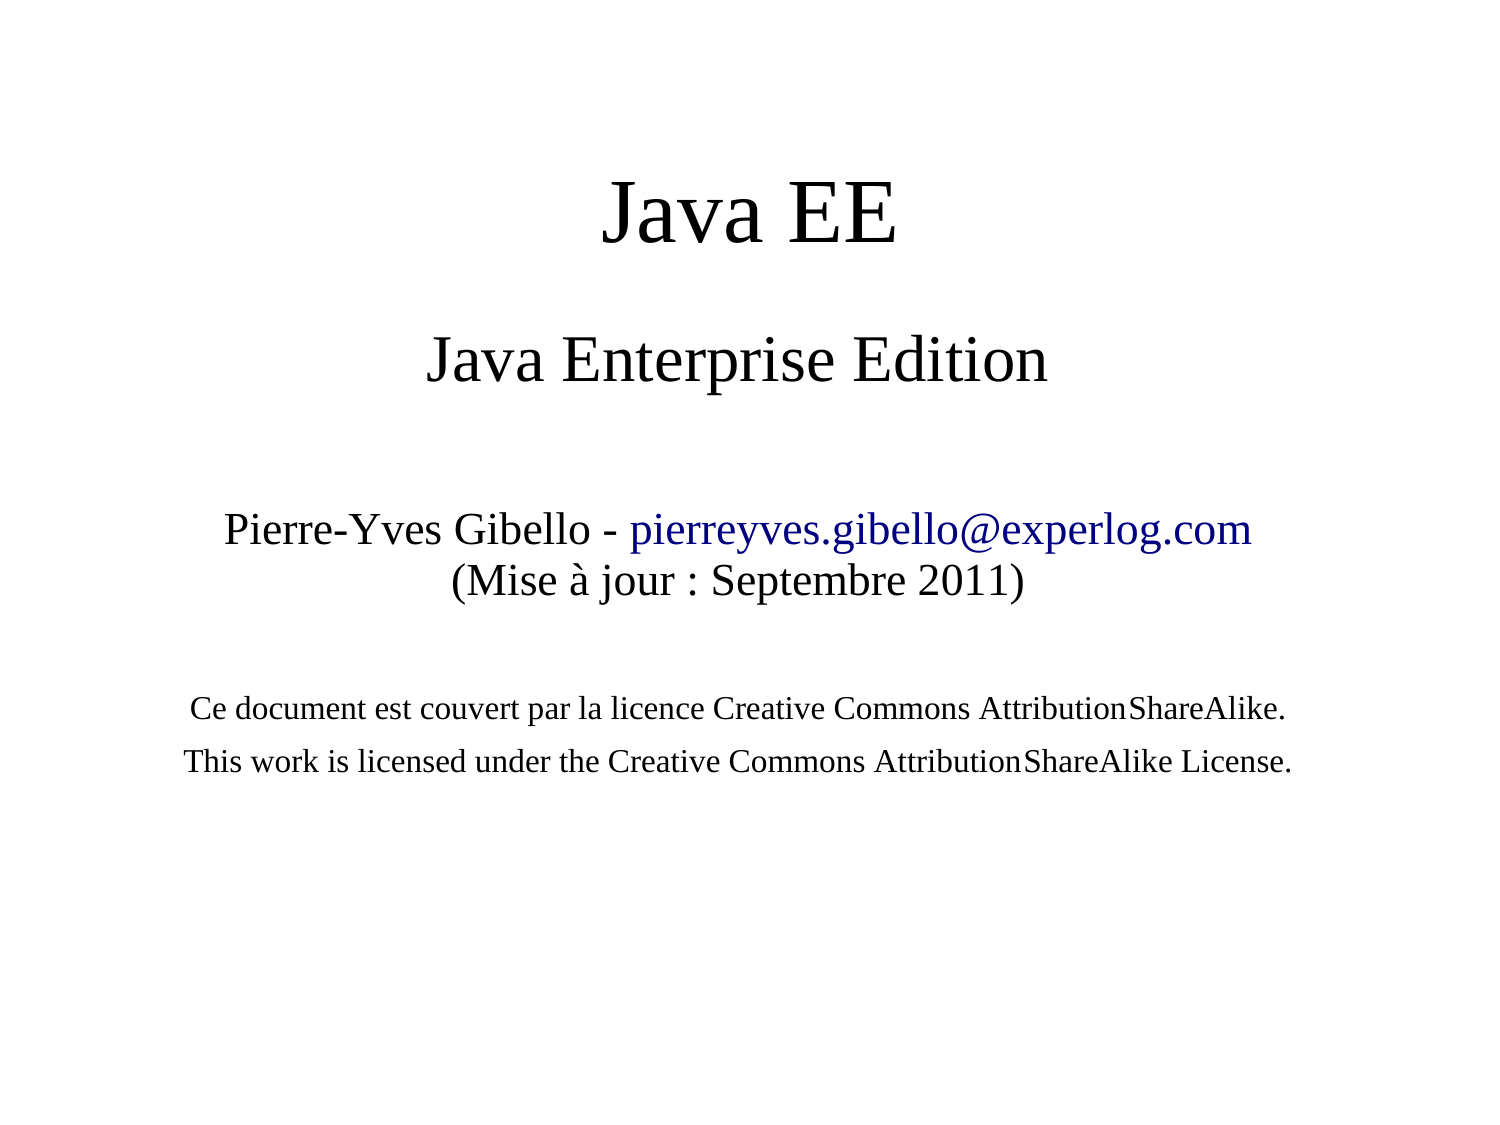

# Java EE
Java Enterprise Edition
Pierre-Yves Gibello - pierreyves.gibello@experlog.com
(Mise à jour : Septembre 2011)
Ce document est couvert par la licence Creative Commons Attribution­ShareAlike.
This work is licensed under the Creative Commons Attribution­ShareAlike License.